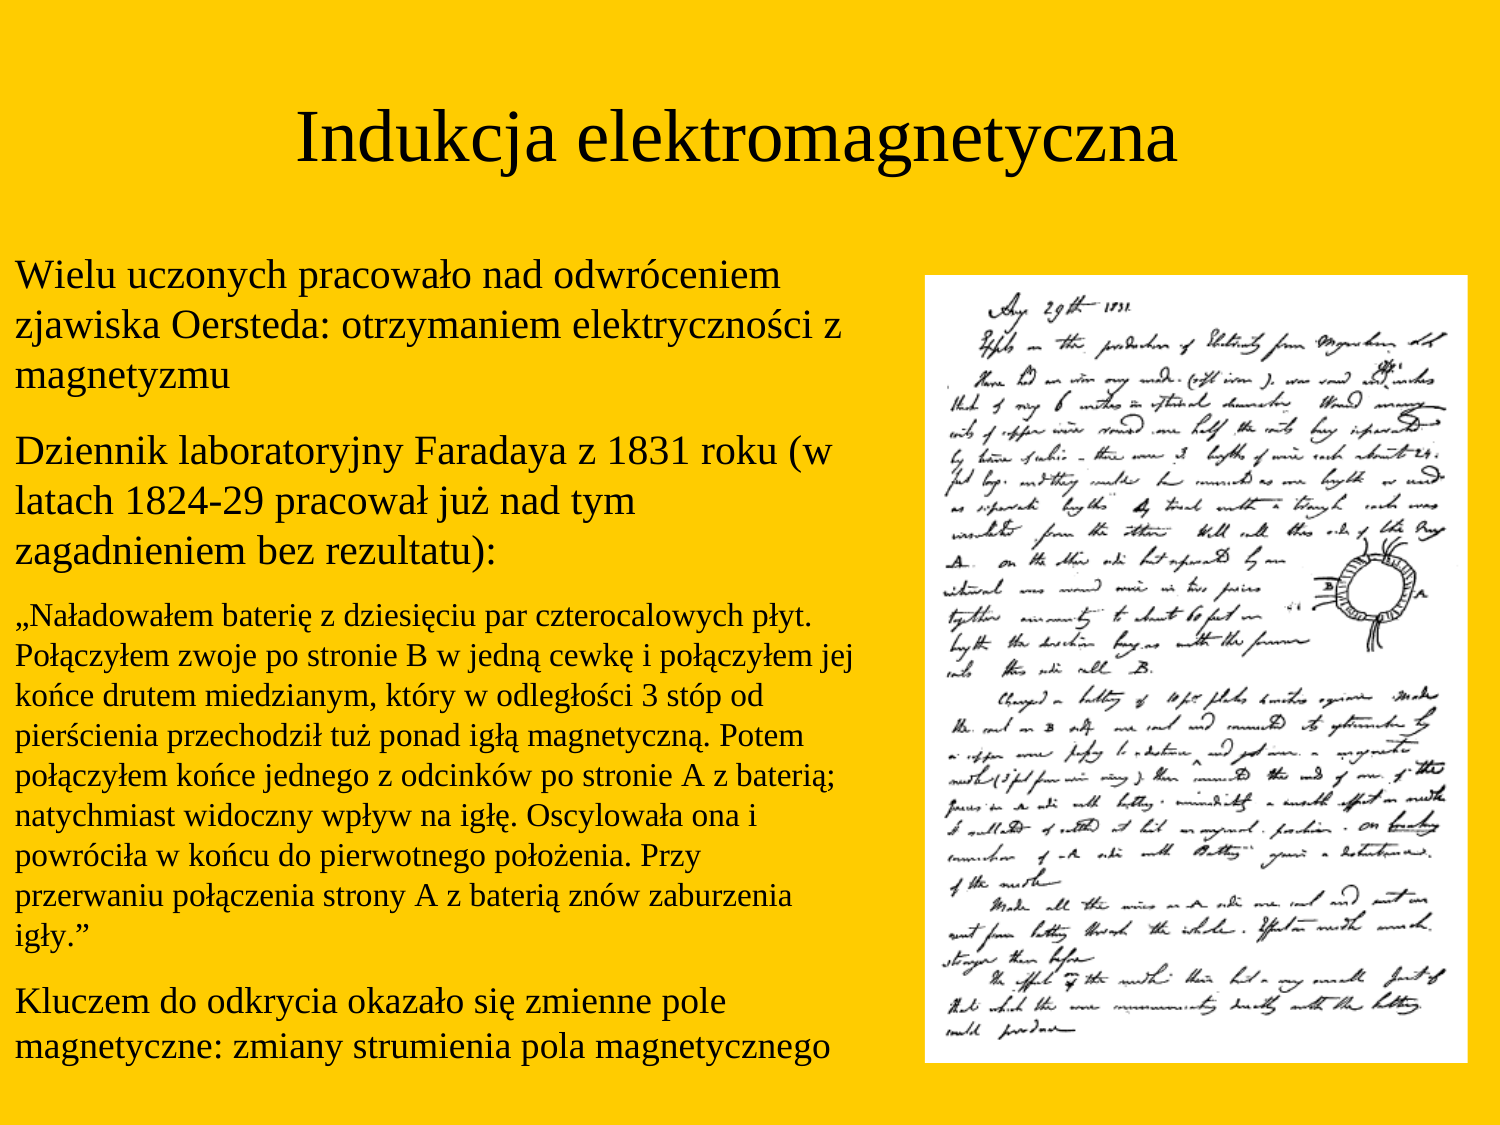

# Indukcja elektromagnetyczna
Wielu uczonych pracowało nad odwróceniem zjawiska Oersteda: otrzymaniem elektryczności z magnetyzmu
Dziennik laboratoryjny Faradaya z 1831 roku (w latach 1824-29 pracował już nad tym zagadnieniem bez rezultatu):
„Naładowałem baterię z dziesięciu par czterocalowych płyt. Połączyłem zwoje po stronie B w jedną cewkę i połączyłem jej końce drutem miedzianym, który w odległości 3 stóp od pierścienia przechodził tuż ponad igłą magnetyczną. Potem połączyłem końce jednego z odcinków po stronie A z baterią; natychmiast widoczny wpływ na igłę. Oscylowała ona i powróciła w końcu do pierwotnego położenia. Przy przerwaniu połączenia strony A z baterią znów zaburzenia igły.”
Kluczem do odkrycia okazało się zmienne pole magnetyczne: zmiany strumienia pola magnetycznego